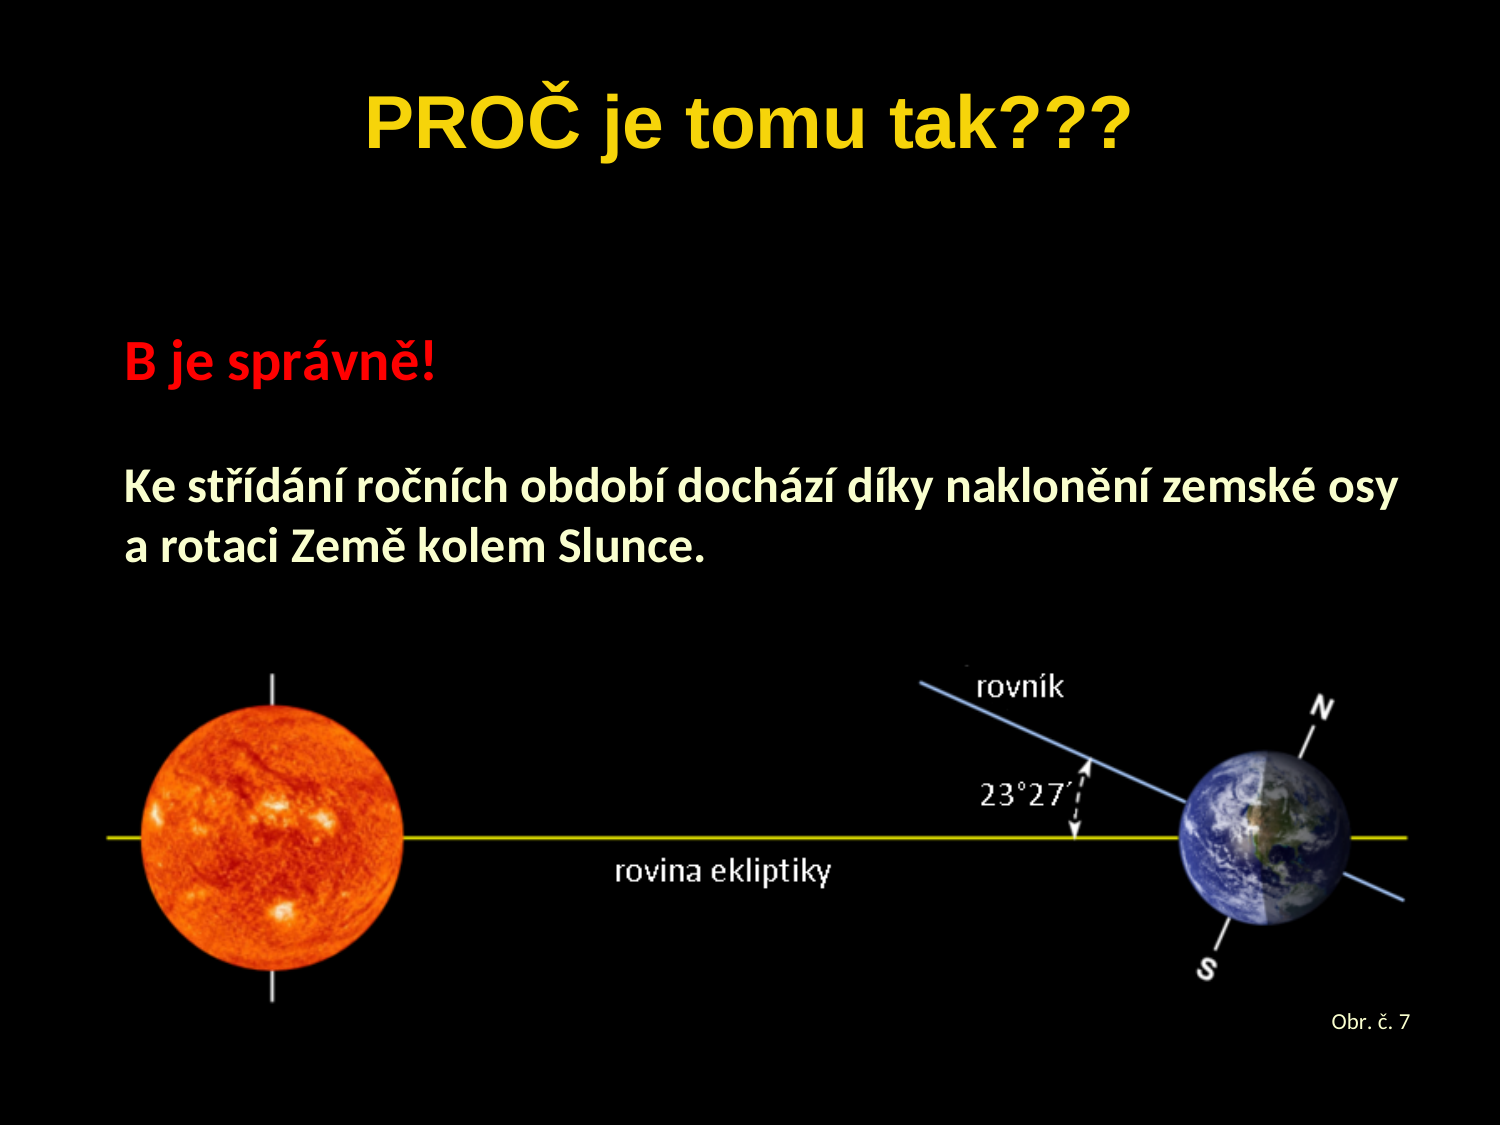

# PROČ je tomu tak???
	B je správně!
	Ke střídání ročních období dochází díky naklonění zemské osy a rotaci Země kolem Slunce.
Obr. č. 7